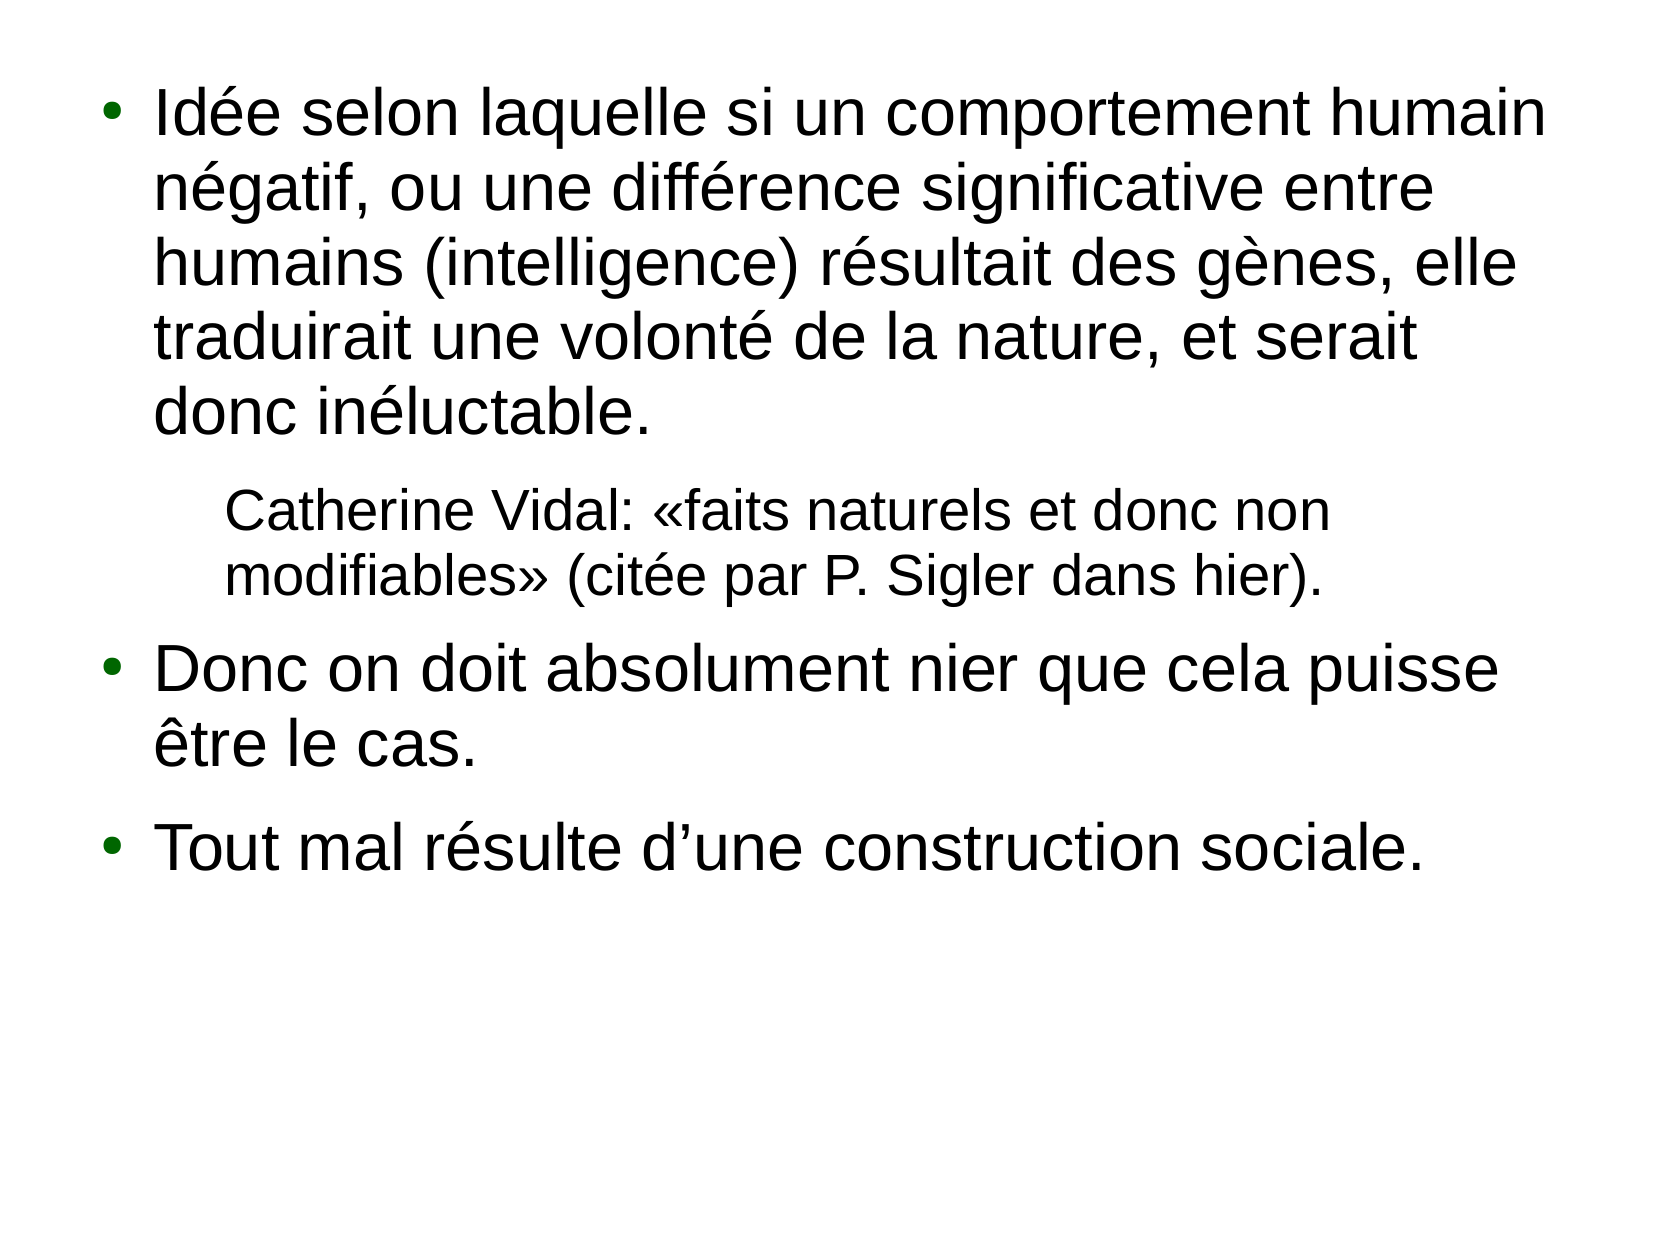

# Idée selon laquelle si un comportement humain négatif, ou une différence significative entre humains (intelligence) résultait des gènes, elle traduirait une volonté de la nature, et serait donc inéluctable.
Catherine Vidal: «faits naturels et donc non modifiables» (citée par P. Sigler dans hier).
Donc on doit absolument nier que cela puisse être le cas.
Tout mal résulte d’une construction sociale.